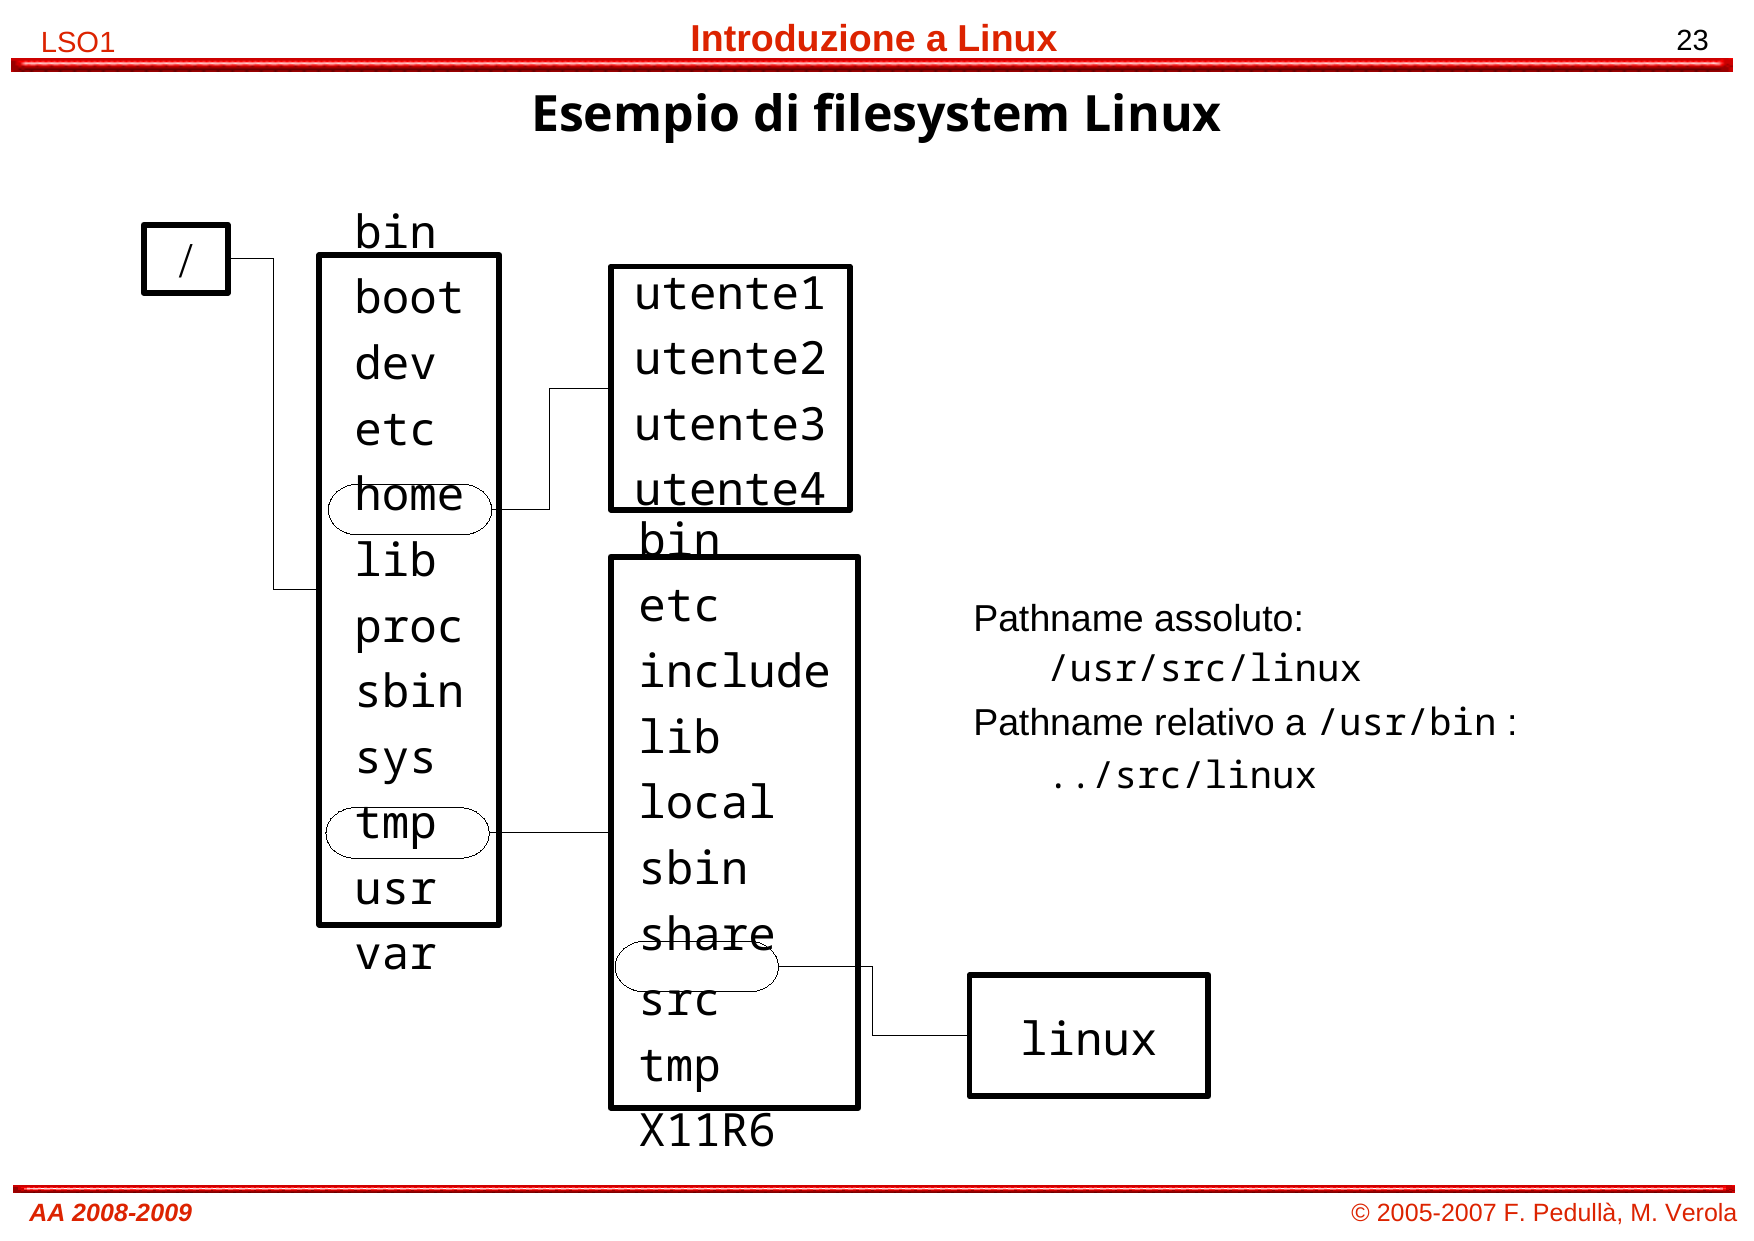

# Esempio di filesystem Linux
/
bin
boot
dev
etc
home
lib
proc
sbin
sys
tmp
usr
var
utente1
utente2
utente3
utente4
bin
etc
include
lib
local
sbin
share
src
tmp
X11R6
Pathname assoluto:
	/usr/src/linux
Pathname relativo a /usr/bin :
	../src/linux
linux